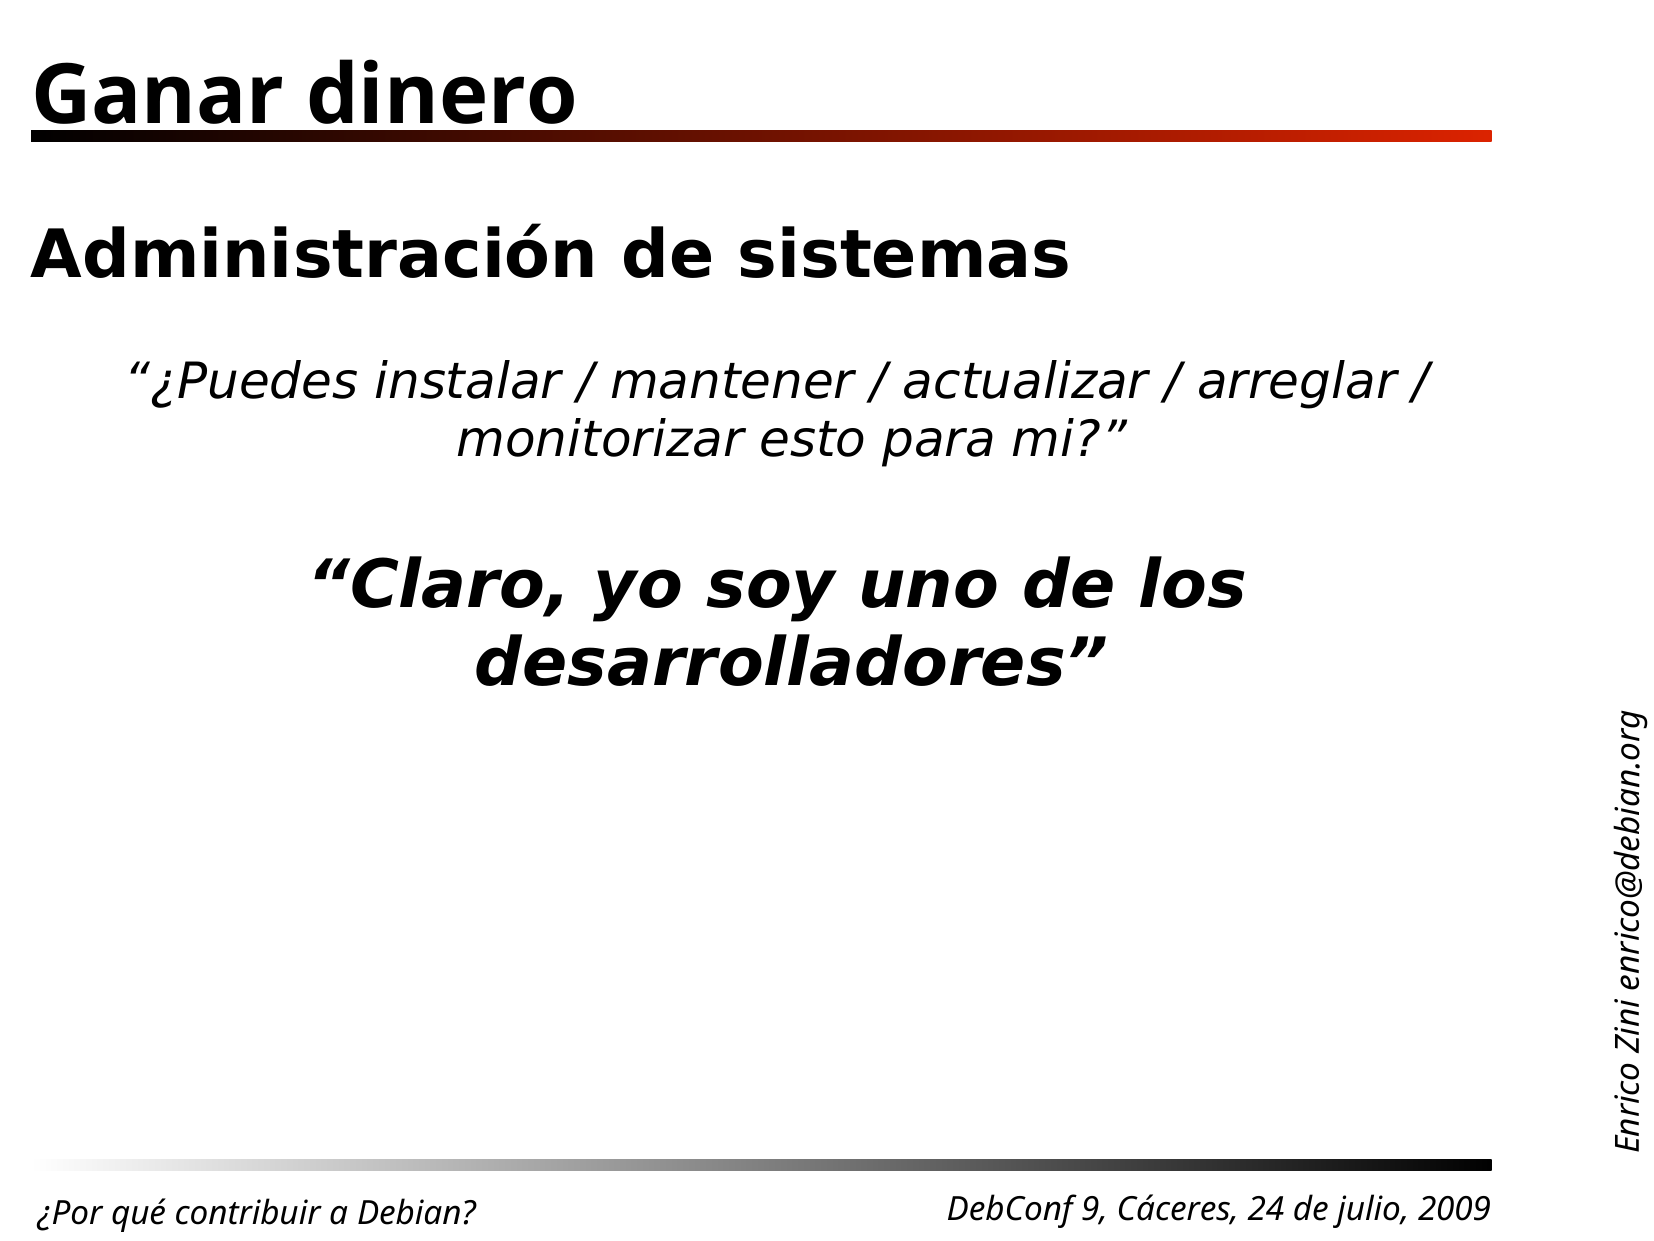

Ganar dinero
Administración de sistemas
“¿Puedes instalar / mantener / actualizar / arreglar / monitorizar esto para mi?”
“Claro, yo soy uno de los desarrolladores”